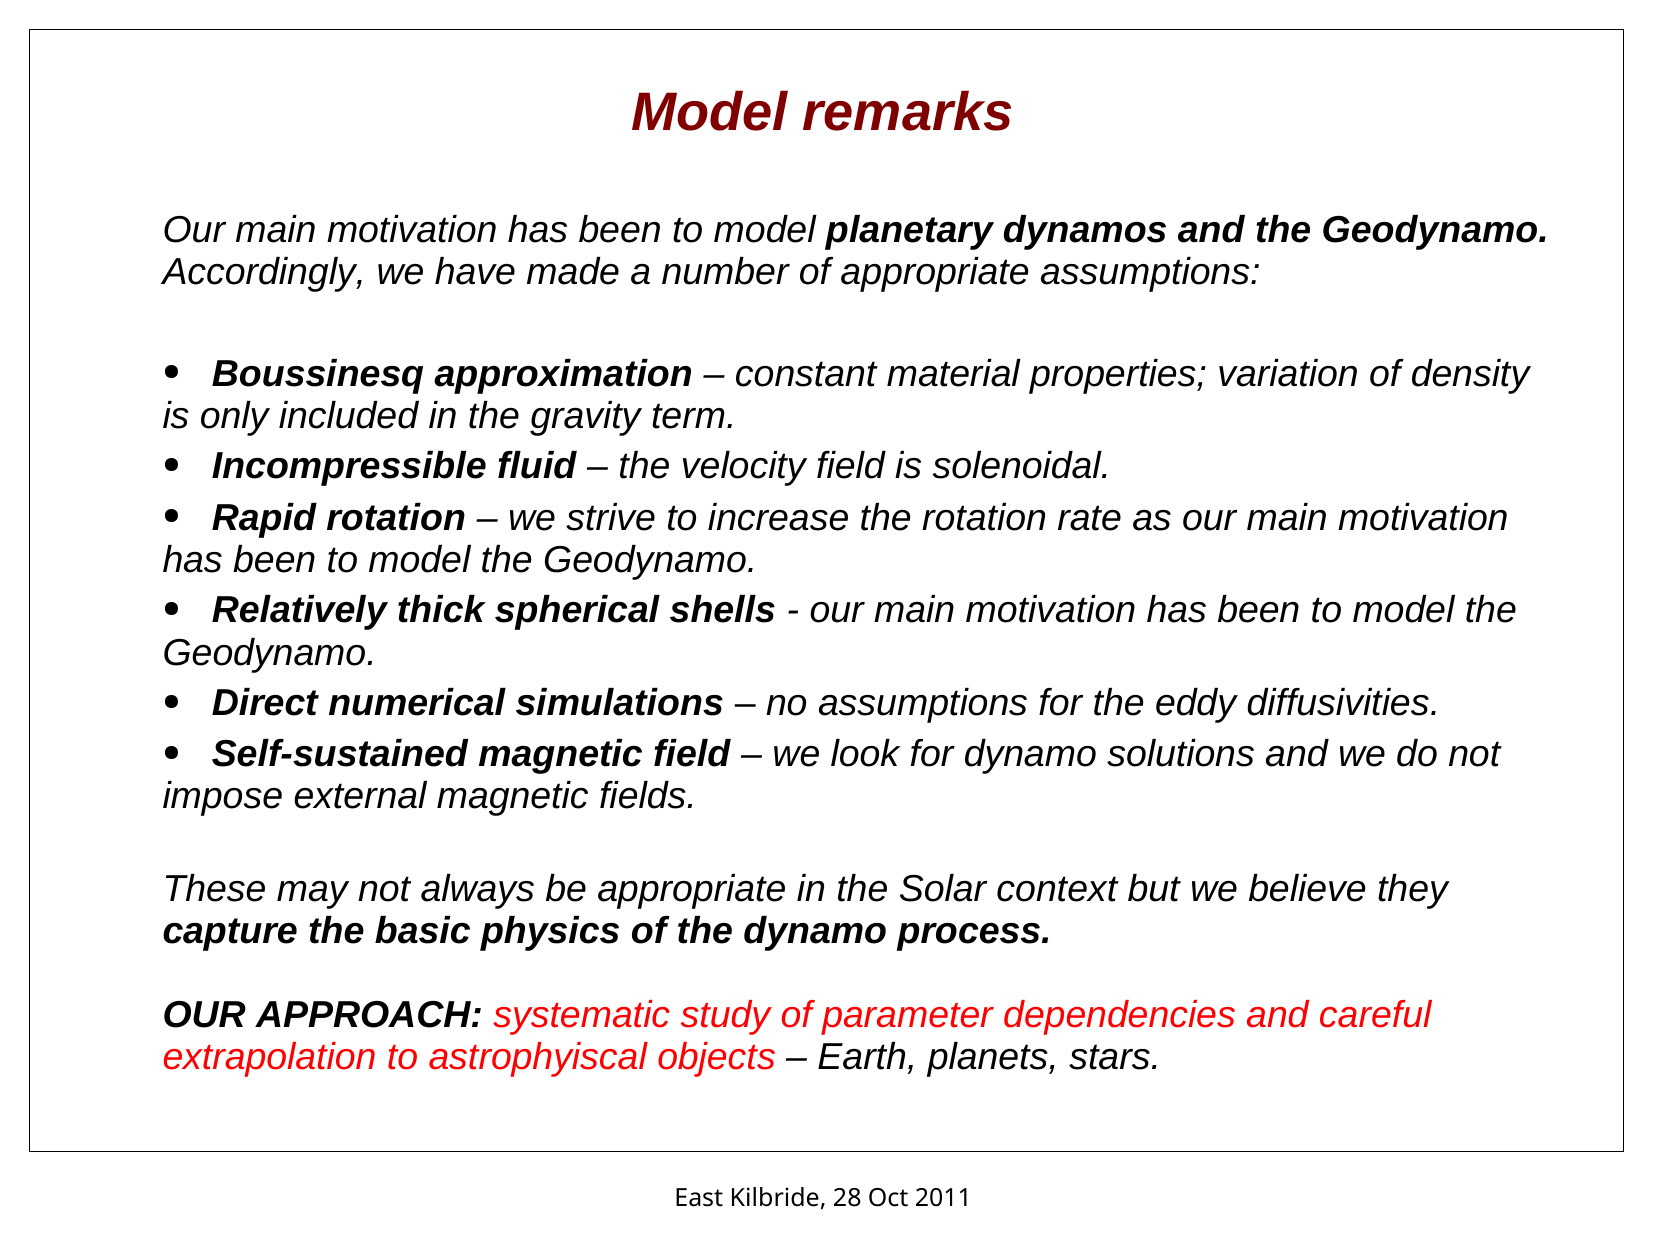

Model remarks
Our main motivation has been to model planetary dynamos and the Geodynamo.
Accordingly, we have made a number of appropriate assumptions:
 Boussinesq approximation – constant material properties; variation of density is only included in the gravity term.
 Incompressible fluid – the velocity field is solenoidal.
 Rapid rotation – we strive to increase the rotation rate as our main motivation has been to model the Geodynamo.
 Relatively thick spherical shells - our main motivation has been to model the Geodynamo.
 Direct numerical simulations – no assumptions for the eddy diffusivities.
 Self-sustained magnetic field – we look for dynamo solutions and we do not impose external magnetic fields.
These may not always be appropriate in the Solar context but we believe they capture the basic physics of the dynamo process.
OUR APPROACH: systematic study of parameter dependencies and careful extrapolation to astrophyiscal objects – Earth, planets, stars.
East Kilbride, 28 Oct 2011
 Mathematical formulation of the problem
 Numerical methods of solution
 Overview of the basic effects controlling dynamo behaviour and types of dynamo solutions: a focus on low magnetic Prandtl number regime
 Oscillations of dipolar dynamos as a possible cause of geomagnetic excursions and reversals
 Bistability and hysteresis of fully nonlinear dypolar dynamos
 Conclusions